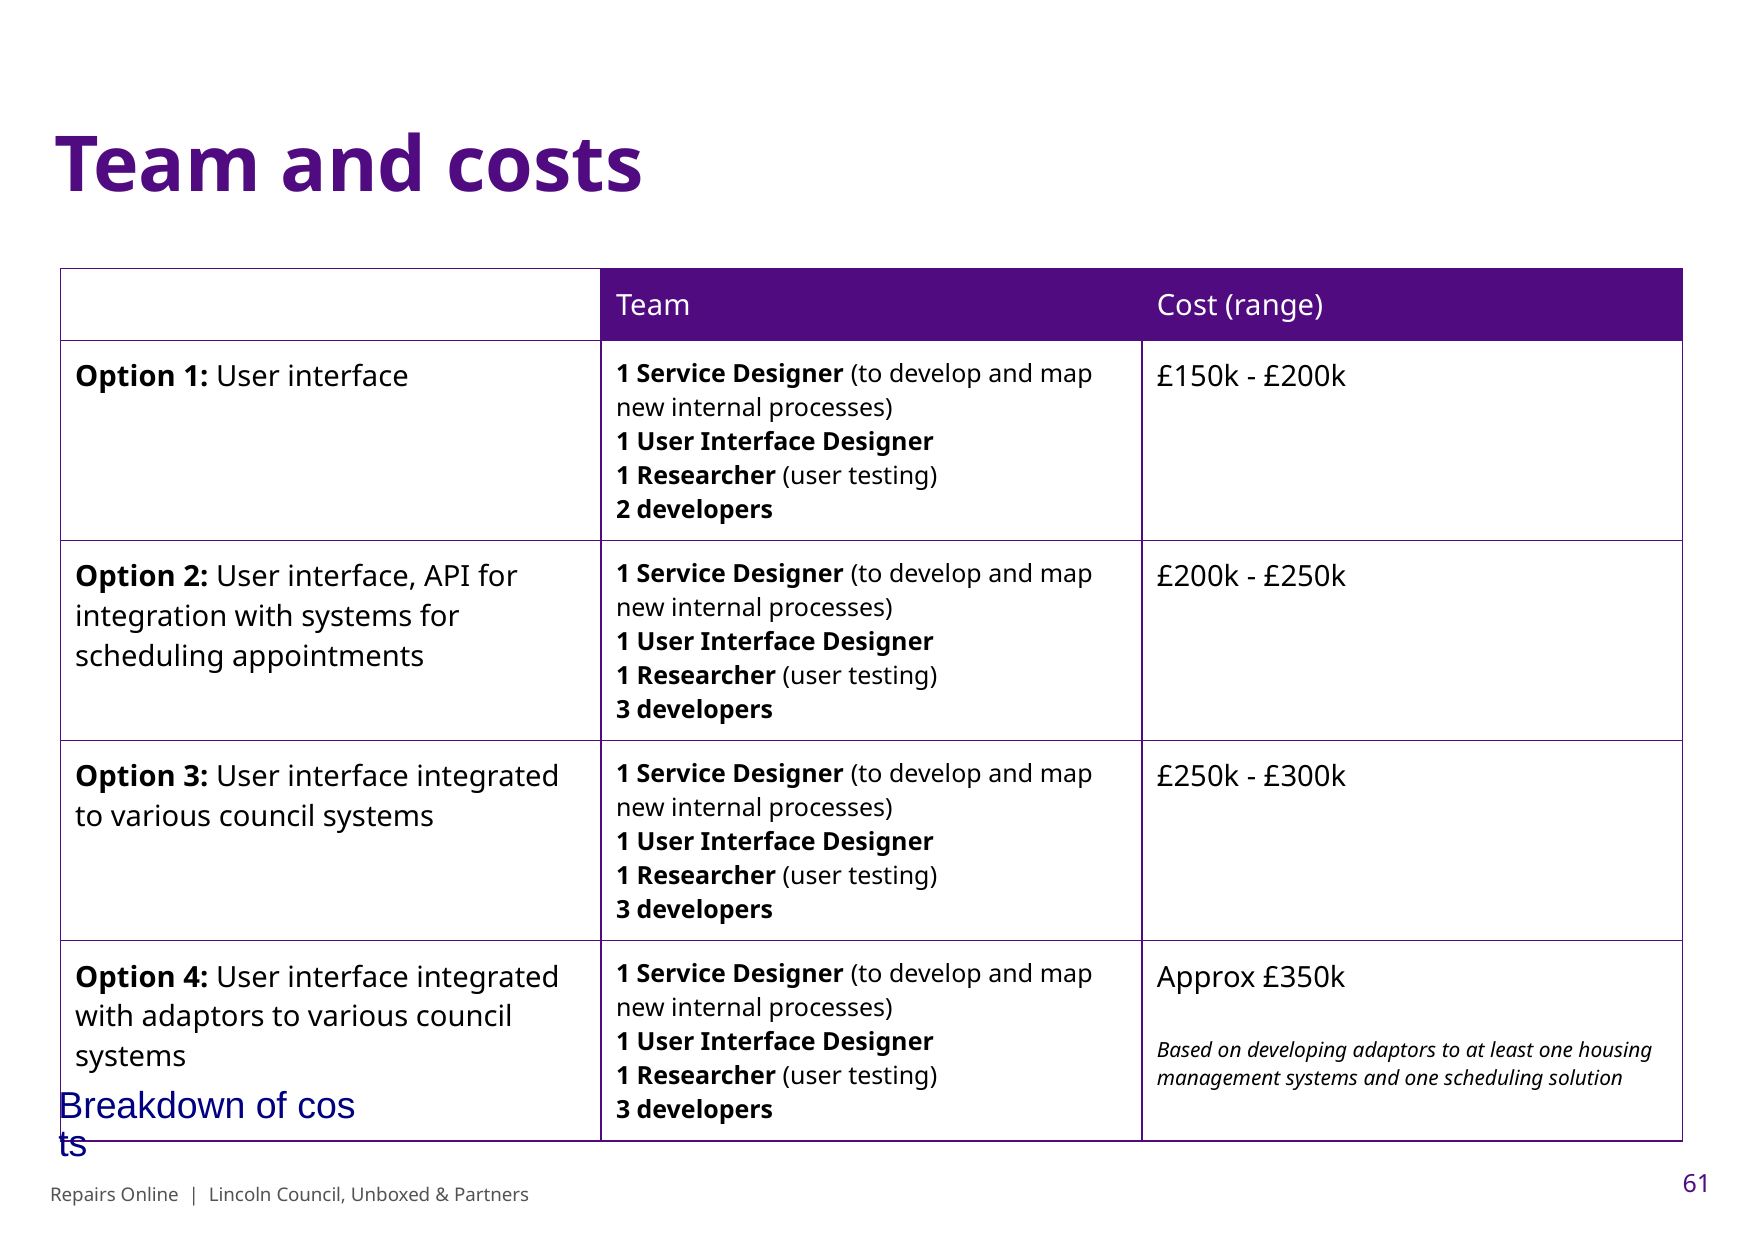

# Team and costs
| | Team | Cost (range) |
| --- | --- | --- |
| Option 1: User interface | 1 Service Designer (to develop and map new internal processes) 1 User Interface Designer 1 Researcher (user testing) 2 developers | £150k - £200k |
| Option 2: User interface, API for integration with systems for scheduling appointments | 1 Service Designer (to develop and map new internal processes) 1 User Interface Designer 1 Researcher (user testing) 3 developers | £200k - £250k |
| Option 3: User interface integrated to various council systems | 1 Service Designer (to develop and map new internal processes) 1 User Interface Designer 1 Researcher (user testing) 3 developers | £250k - £300k |
| Option 4: User interface integrated with adaptors to various council systems | 1 Service Designer (to develop and map new internal processes) 1 User Interface Designer 1 Researcher (user testing) 3 developers | Approx £350k Based on developing adaptors to at least one housing management systems and one scheduling solution |
Breakdown of costs